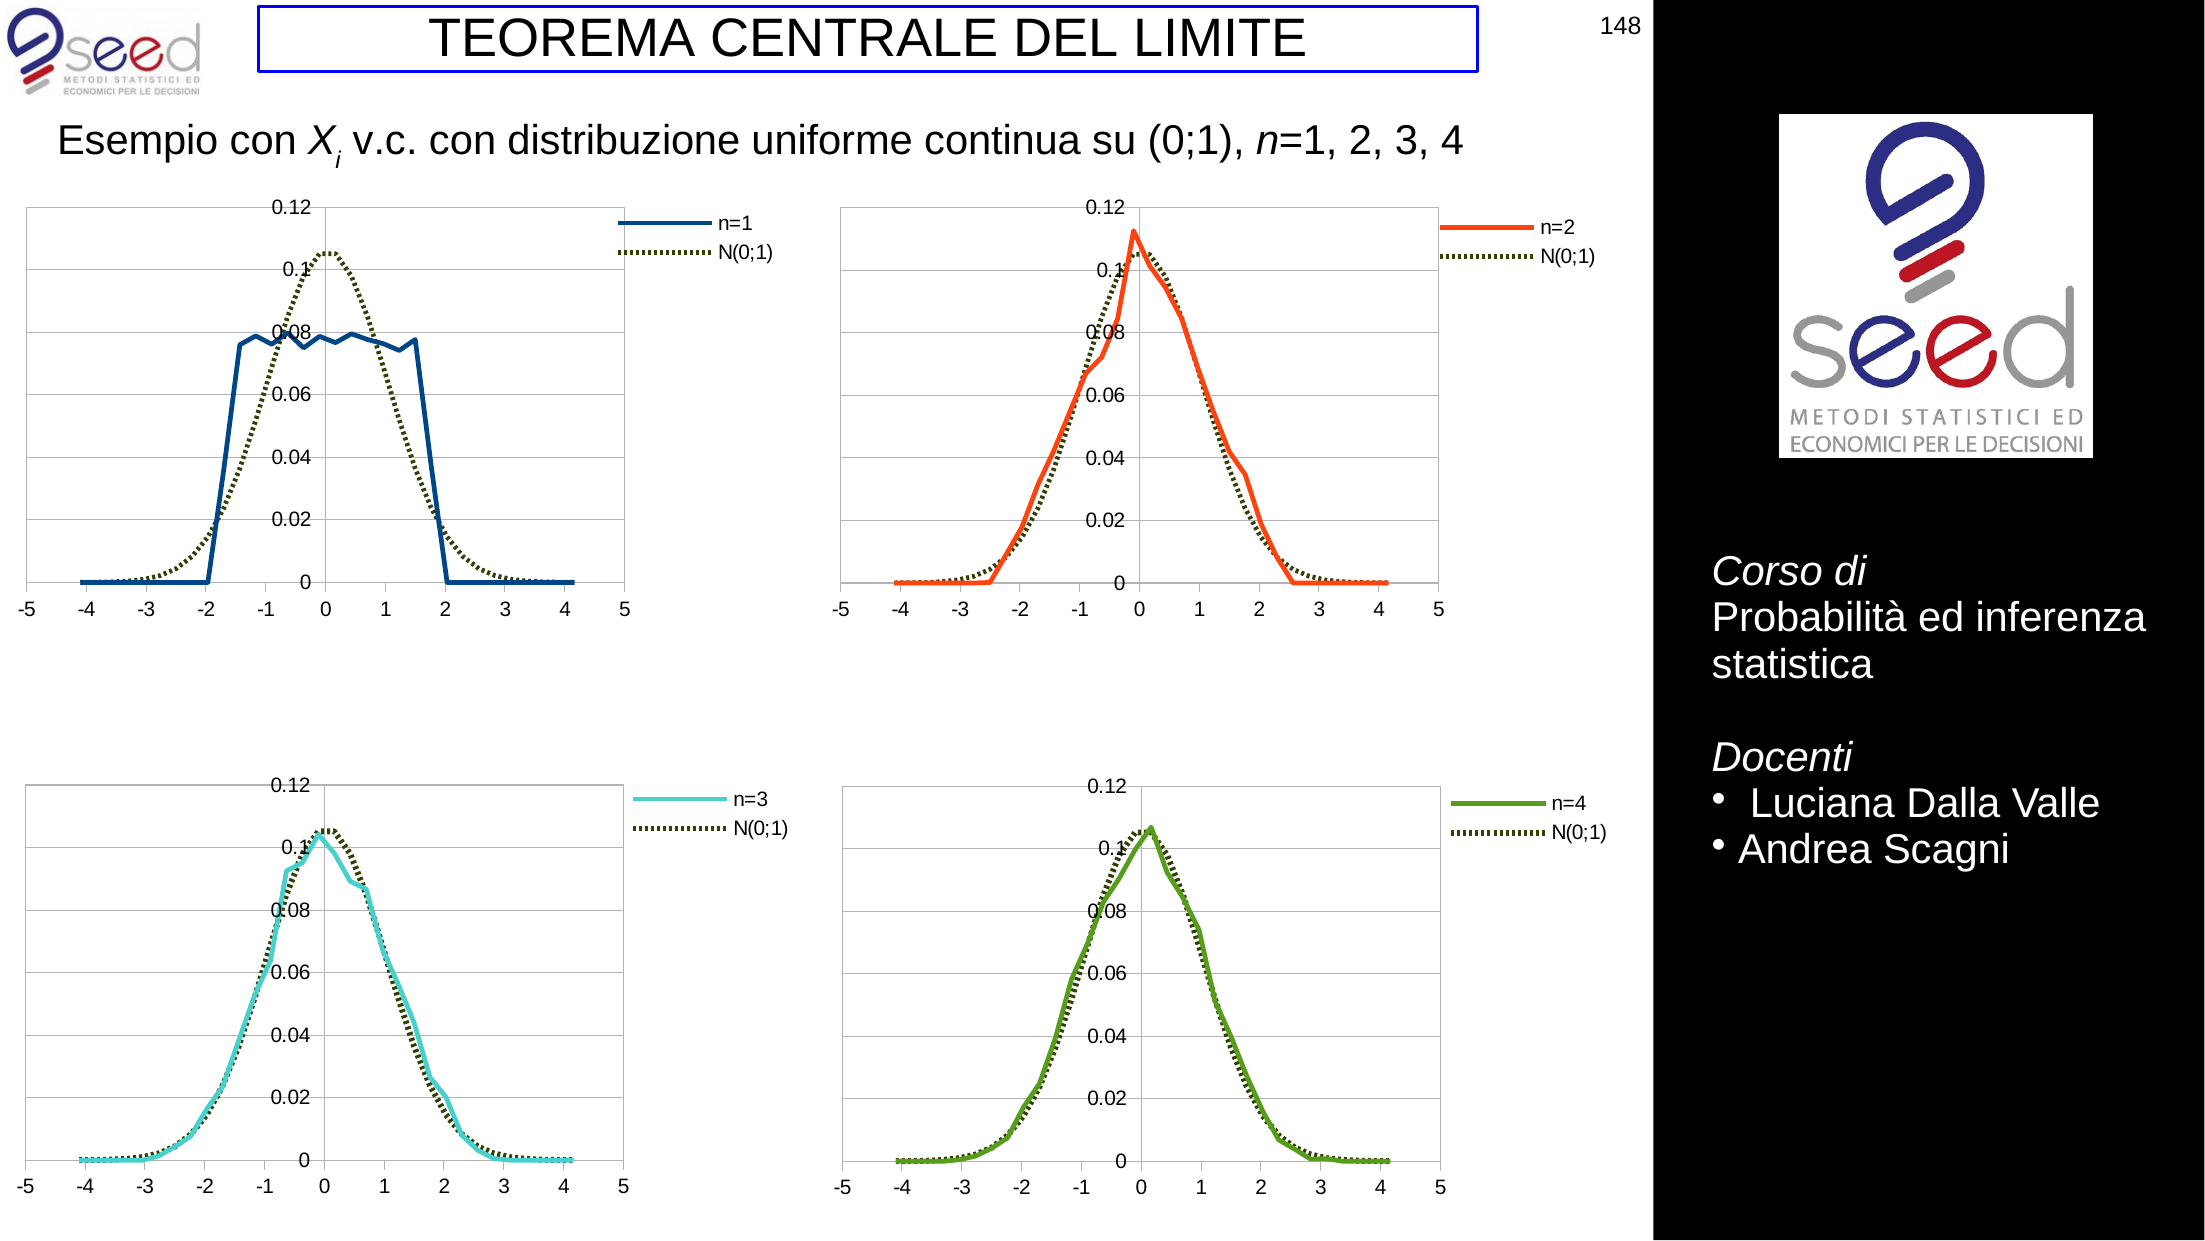

TEOREMA CENTRALE DEL LIMITE
Esempio con Xi v.c. con distribuzione uniforme continua su (0;1), n=1, 2, 3, 4
### Chart
| Category | n=1 | N(0;1) |
|---|---|---|
### Chart
| Category | n=2 | N(0;1) |
|---|---|---|
### Chart
| Category | n=3 | N(0;1) |
|---|---|---|
### Chart
| Category | n=4 | N(0;1) |
|---|---|---|